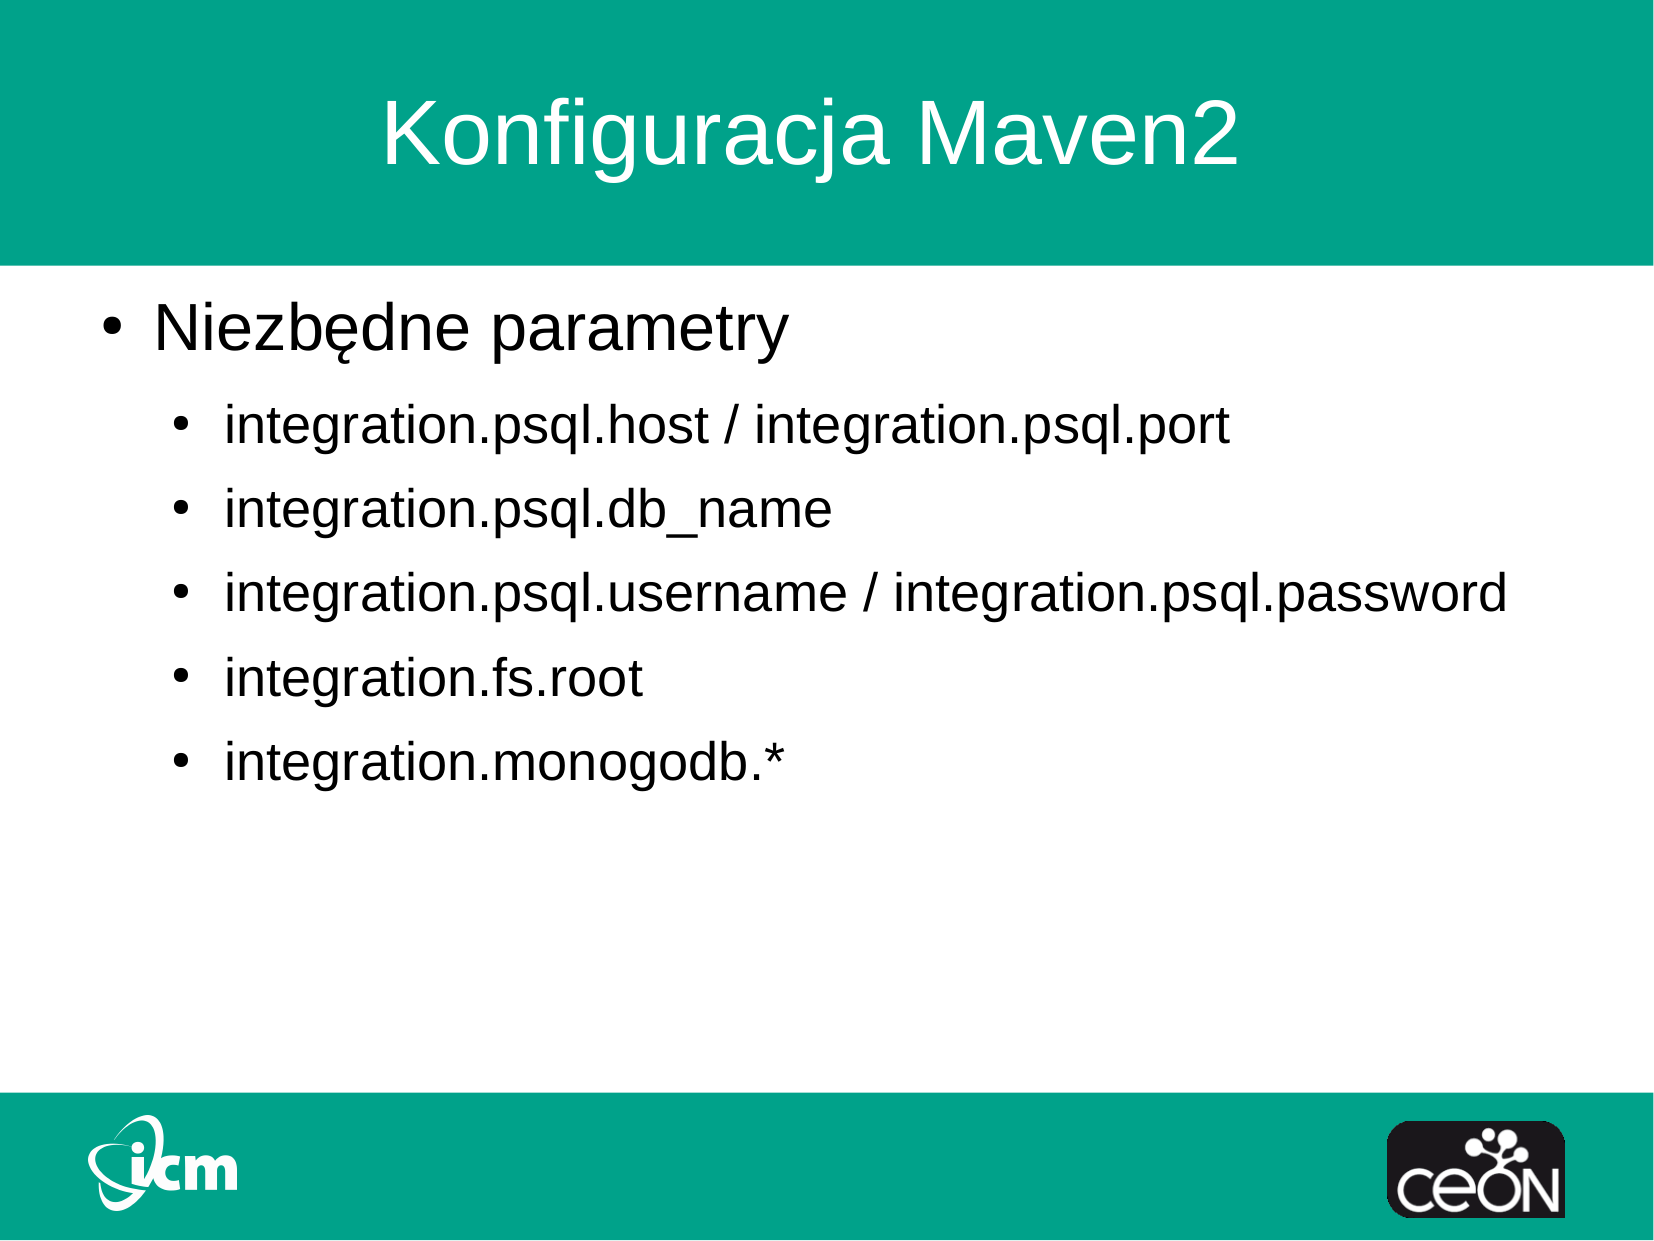

# Konfiguracja Maven2
Niezbędne parametry
integration.psql.host / integration.psql.port
integration.psql.db_name
integration.psql.username / integration.psql.password
integration.fs.root
integration.monogodb.*